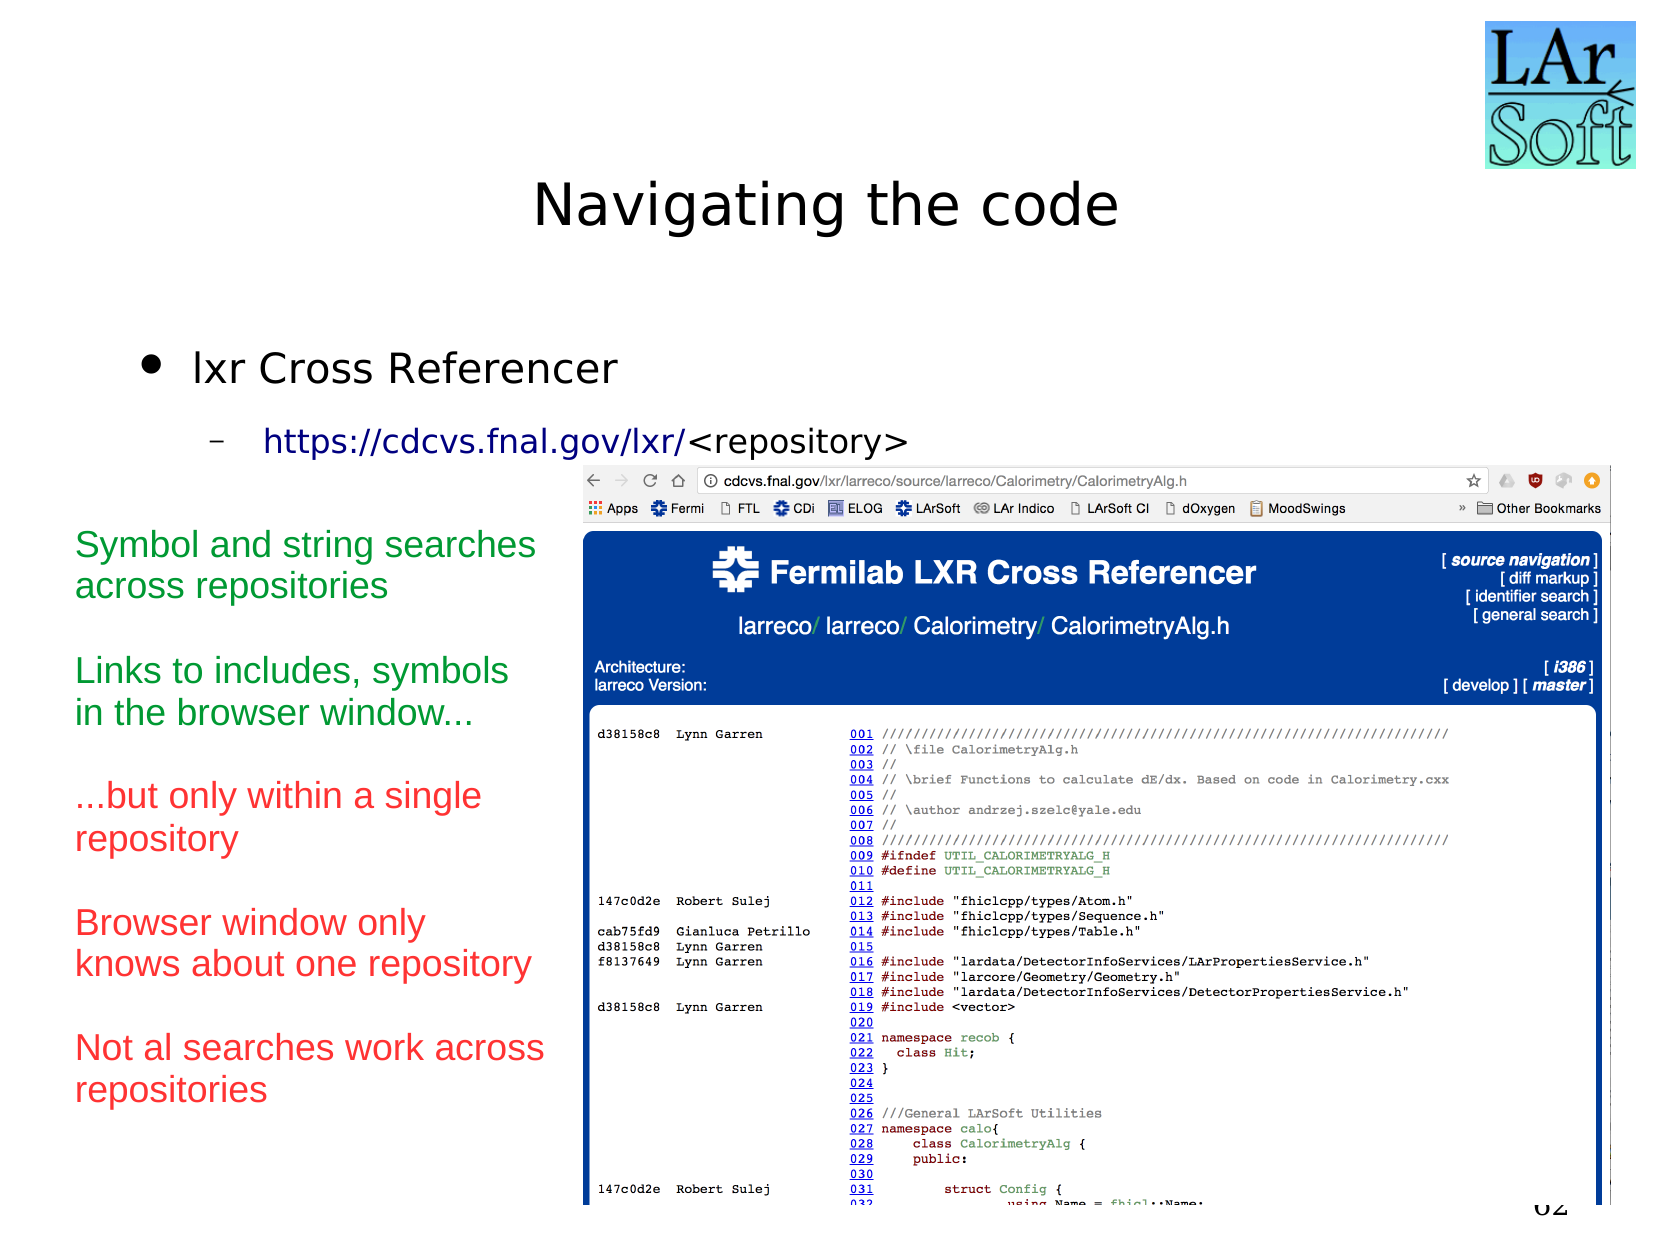

# Navigating the code
lxr Cross Referencer
https://cdcvs.fnal.gov/lxr/<repository>
Symbol and string searches
across repositories
Links to includes, symbols
in the browser window...
...but only within a single
repository
Browser window only
knows about one repository
Not al searches work across
repositories
62